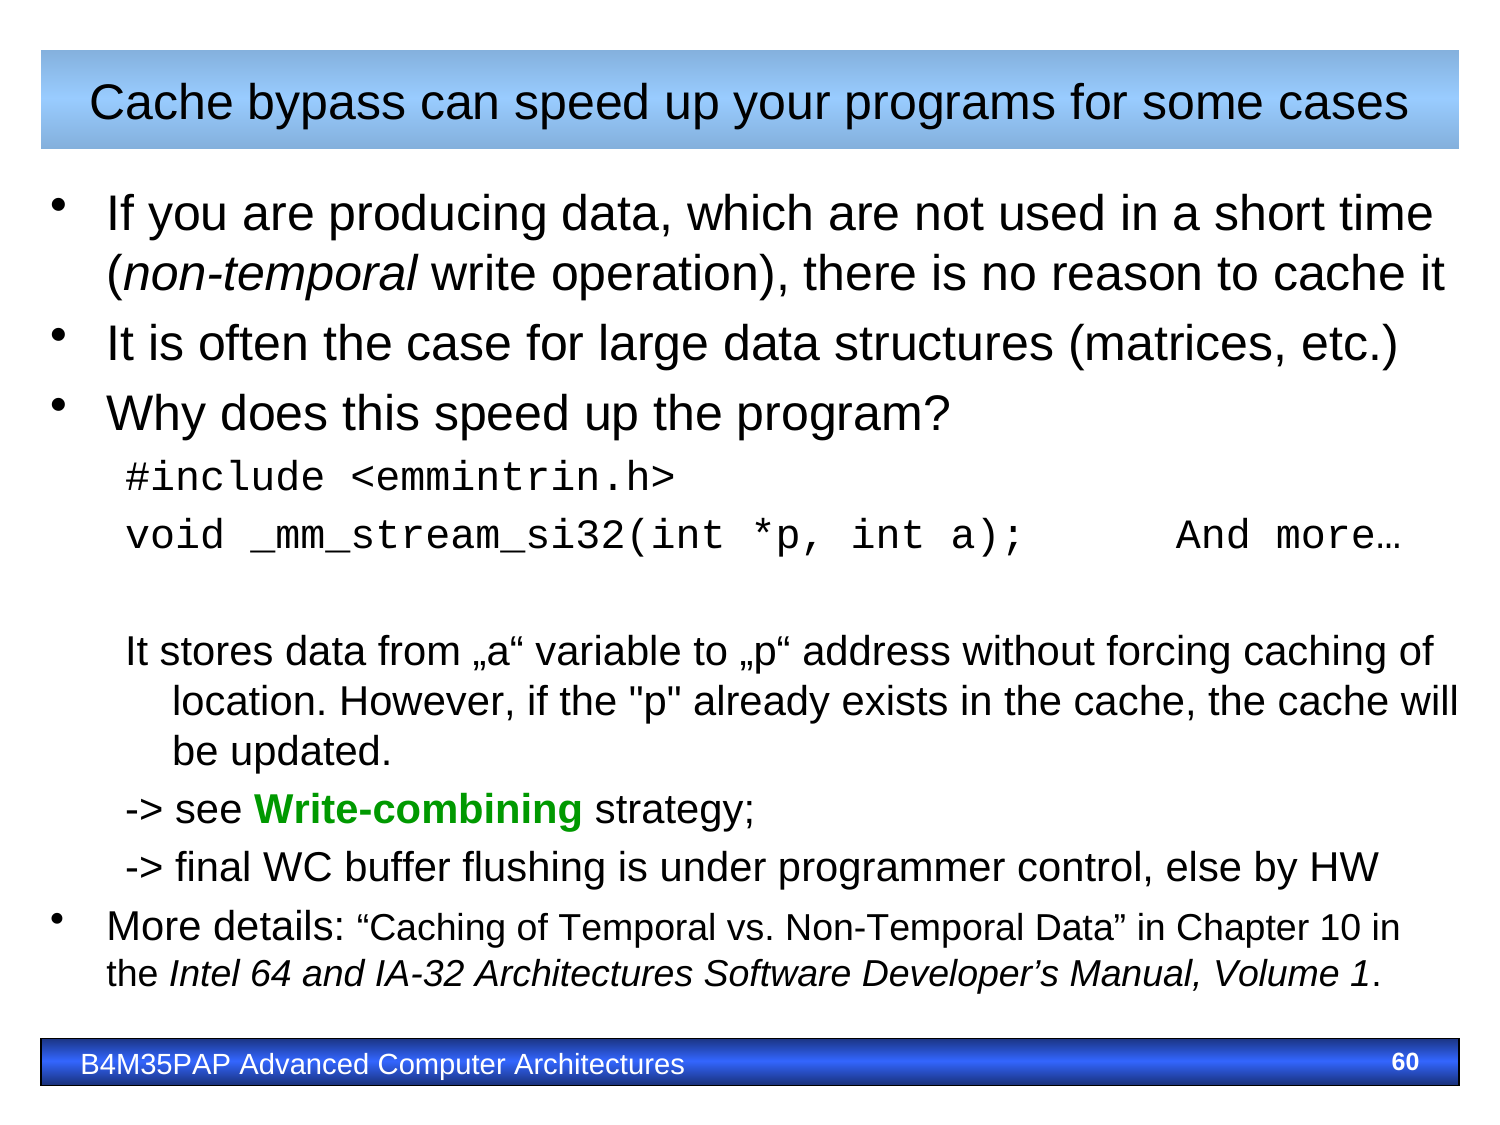

# Cache bypass can speed up your programs for some cases
If you are producing data, which are not used in a short time (non-temporal write operation), there is no reason to cache it
It is often the case for large data structures (matrices, etc.)
Why does this speed up the program?
#include <emmintrin.h>
void _mm_stream_si32(int *p, int a); And more…
It stores data from „a“ variable to „p“ address without forcing caching of location. However, if the "p" already exists in the cache, the cache will be updated.
-> see Write-combining strategy;
-> final WC buffer flushing is under programmer control, else by HW
More details: “Caching of Temporal vs. Non-Temporal Data” in Chapter 10 in the Intel 64 and IA-32 Architectures Software Developer’s Manual, Volume 1.